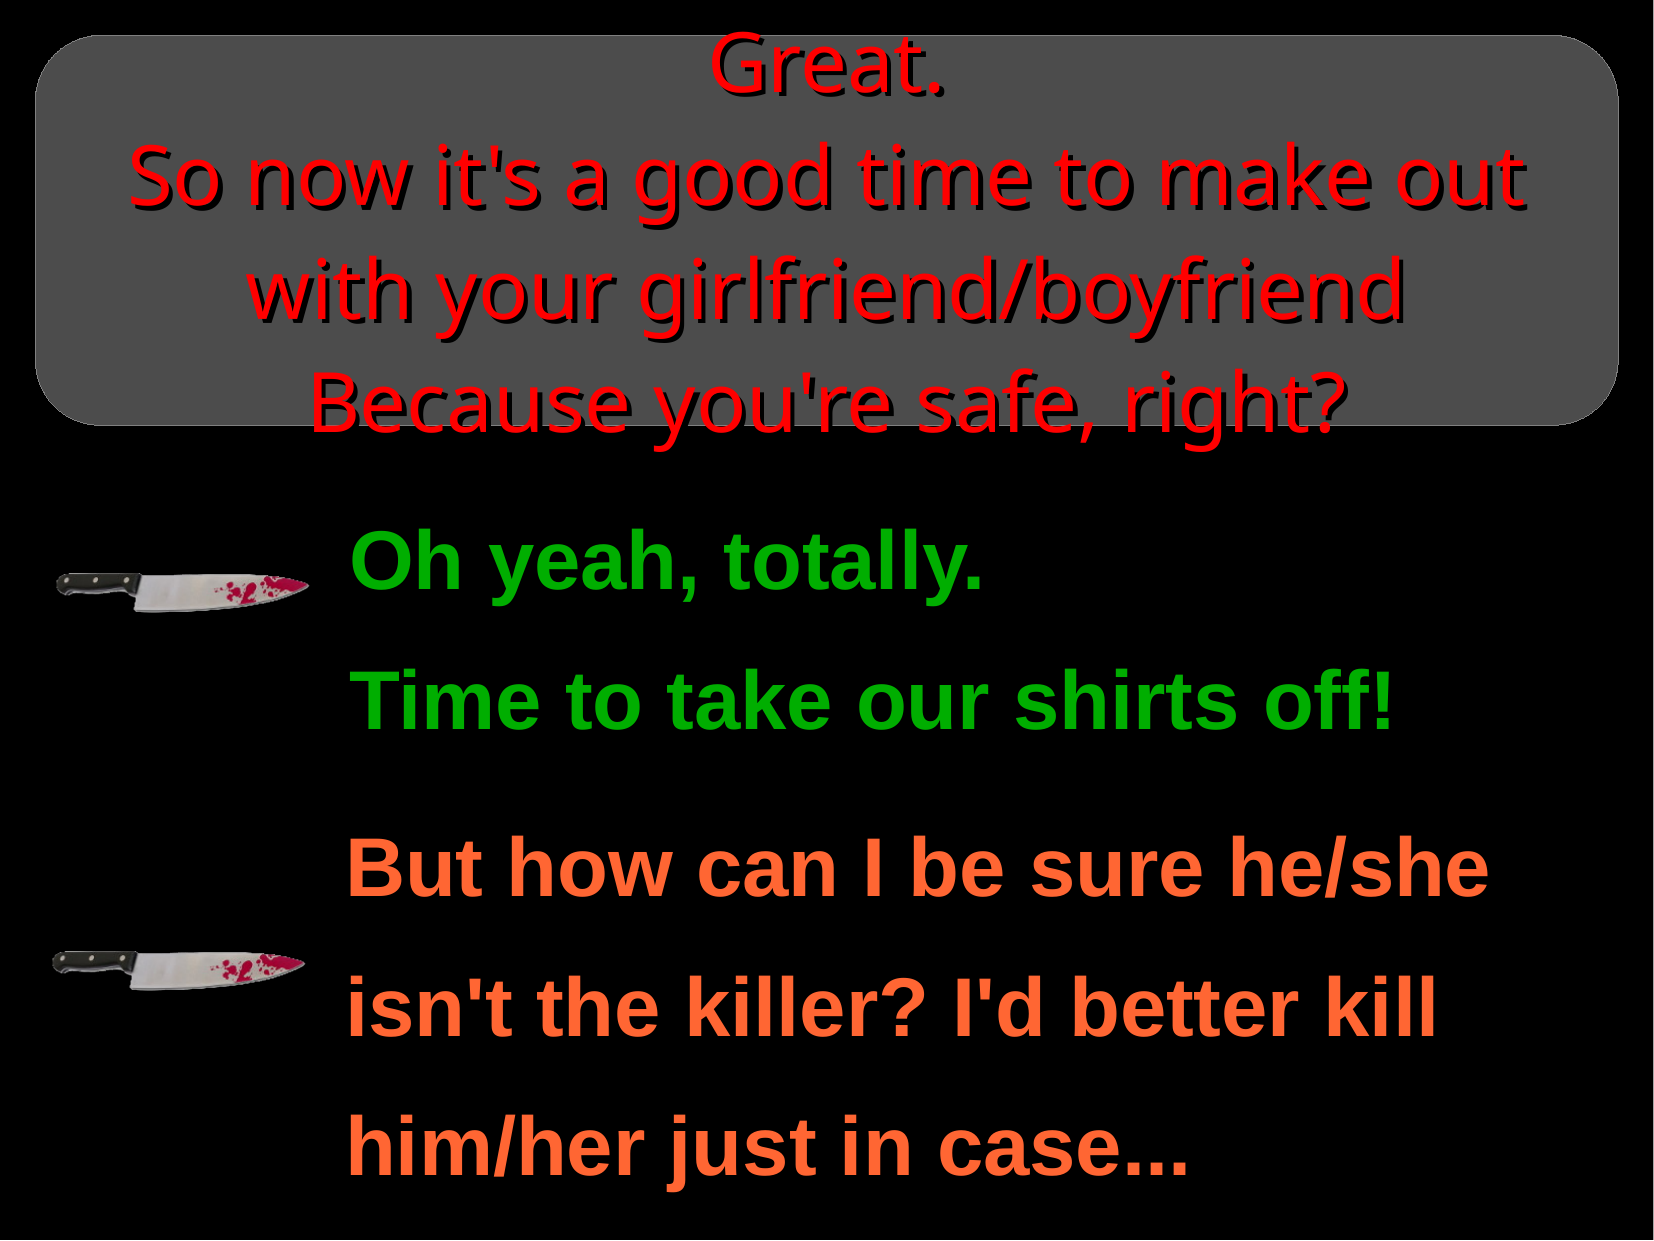

Great.
So now it's a good time to make out
with your girlfriend/boyfriend
Because you're safe, right?
Oh yeah, totally.
Time to take our shirts off!
But how can I be sure he/she isn't the killer? I'd better kill him/her just in case...